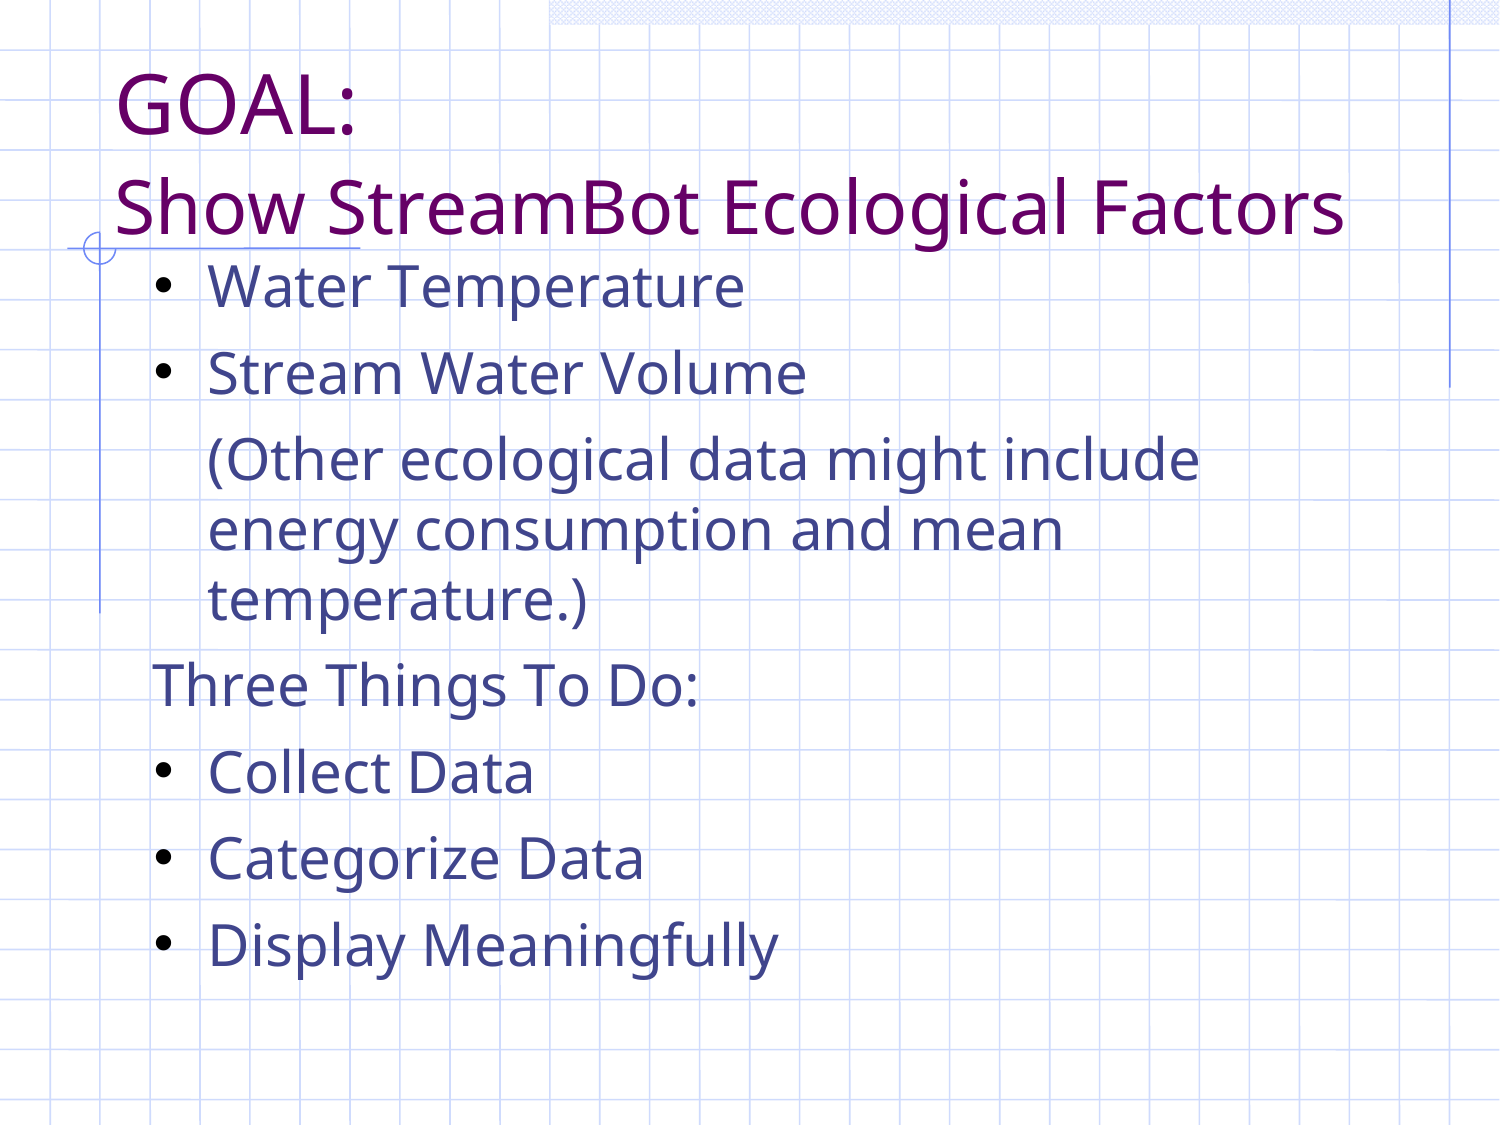

# GOAL: Show StreamBot Ecological Factors
Water Temperature
Stream Water Volume
(Other ecological data might include energy consumption and mean temperature.)
Three Things To Do:
Collect Data
Categorize Data
Display Meaningfully